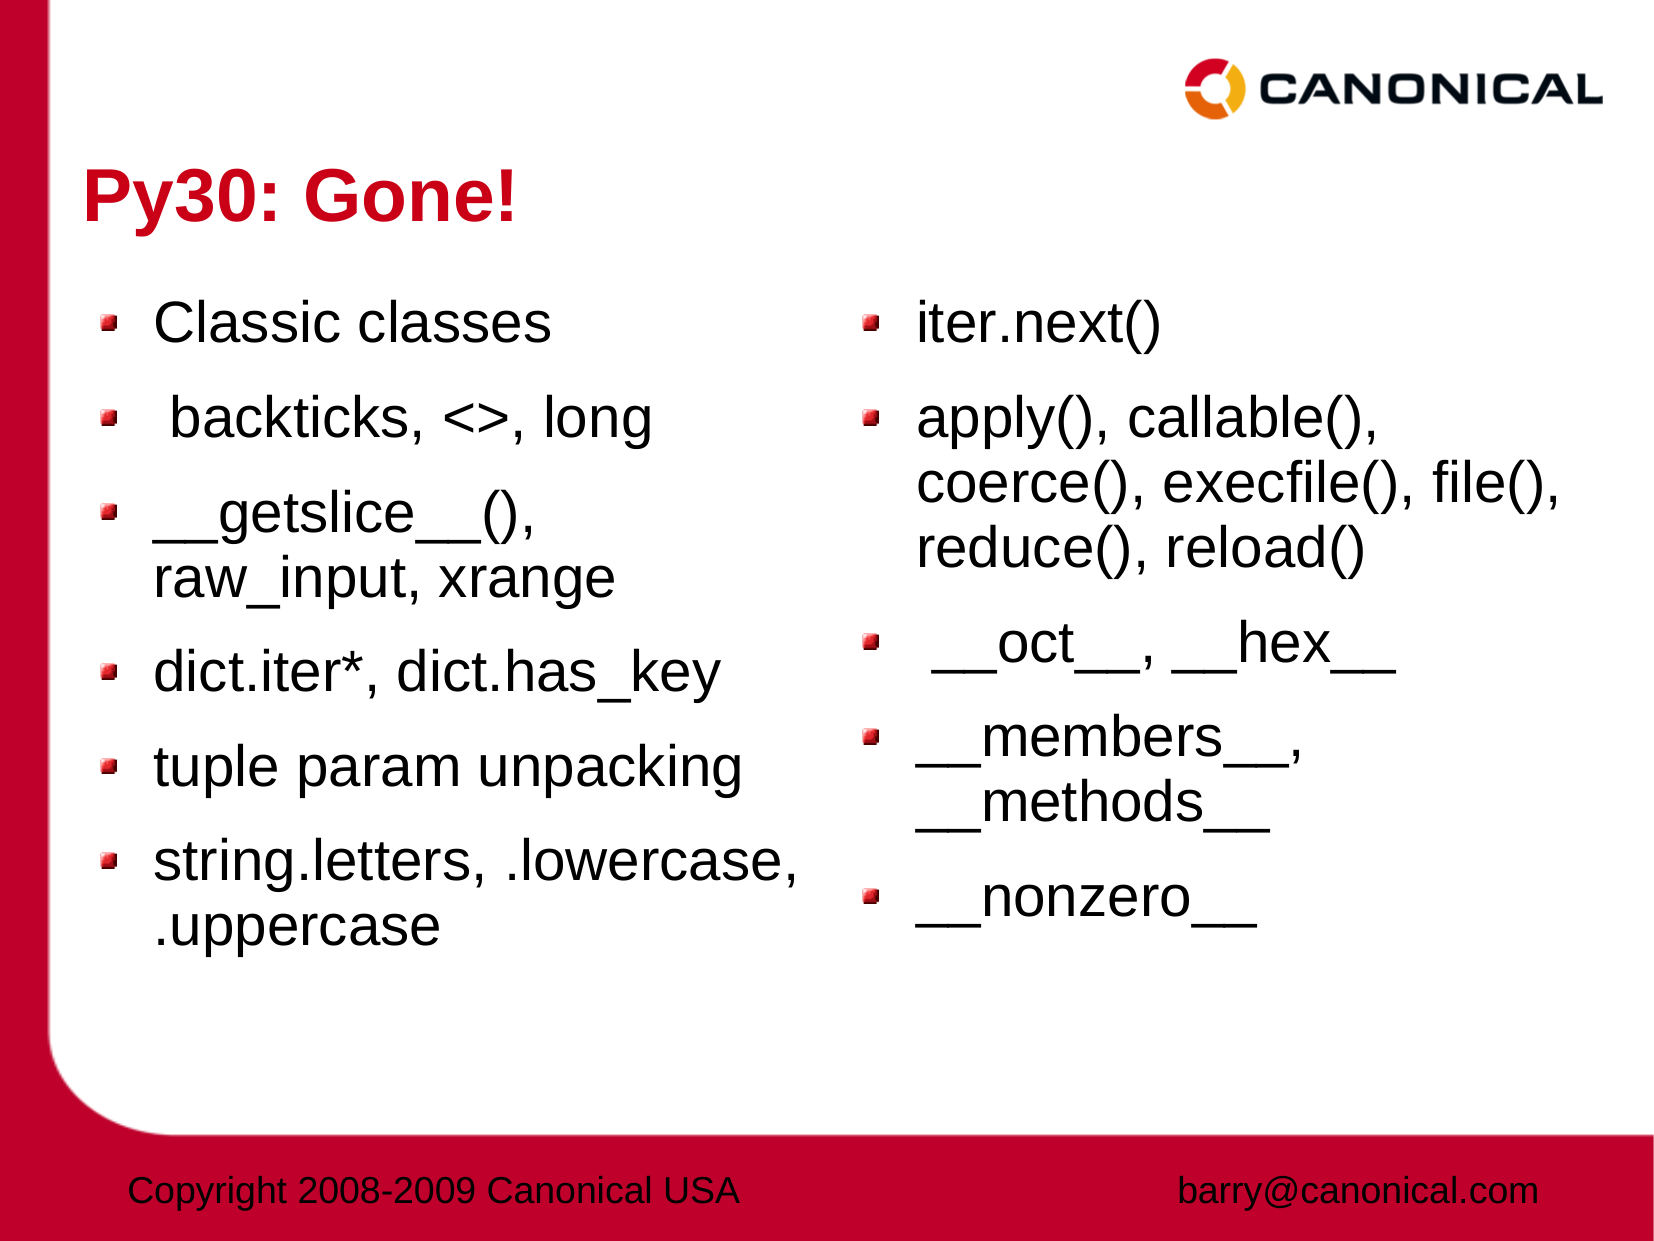

# Py30: Gone!
Classic classes
 backticks, <>, long
__getslice__(), raw_input, xrange
dict.iter*, dict.has_key
tuple param unpacking
string.letters, .lowercase, .uppercase
iter.next()
apply(), callable(), coerce(), execfile(), file(), reduce(), reload()
 __oct__, __hex__
__members__, __methods__
__nonzero__